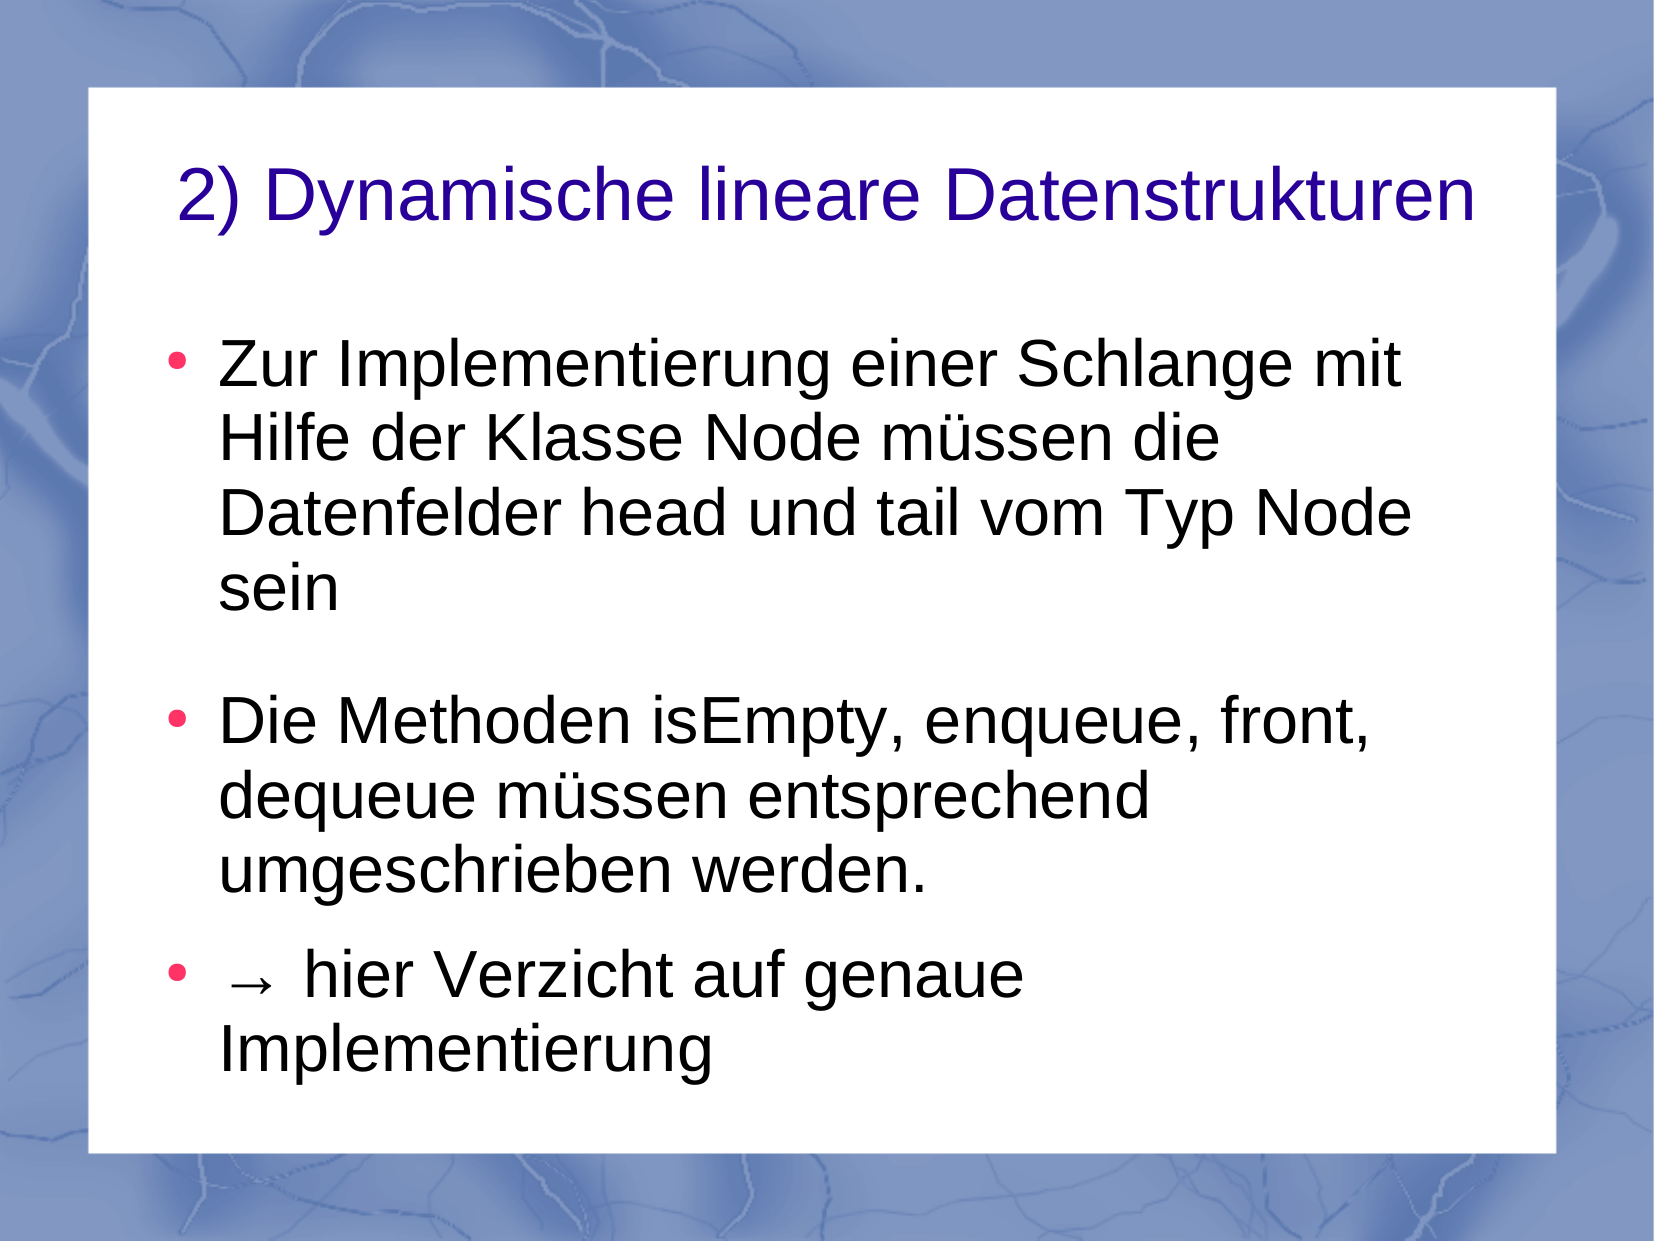

# 2) Dynamische lineare Datenstrukturen
Zur Implementierung einer Schlange mit Hilfe der Klasse Node müssen die Datenfelder head und tail vom Typ Node sein
Die Methoden isEmpty, enqueue, front, dequeue müssen entsprechend umgeschrieben werden.
→ hier Verzicht auf genaue Implementierung